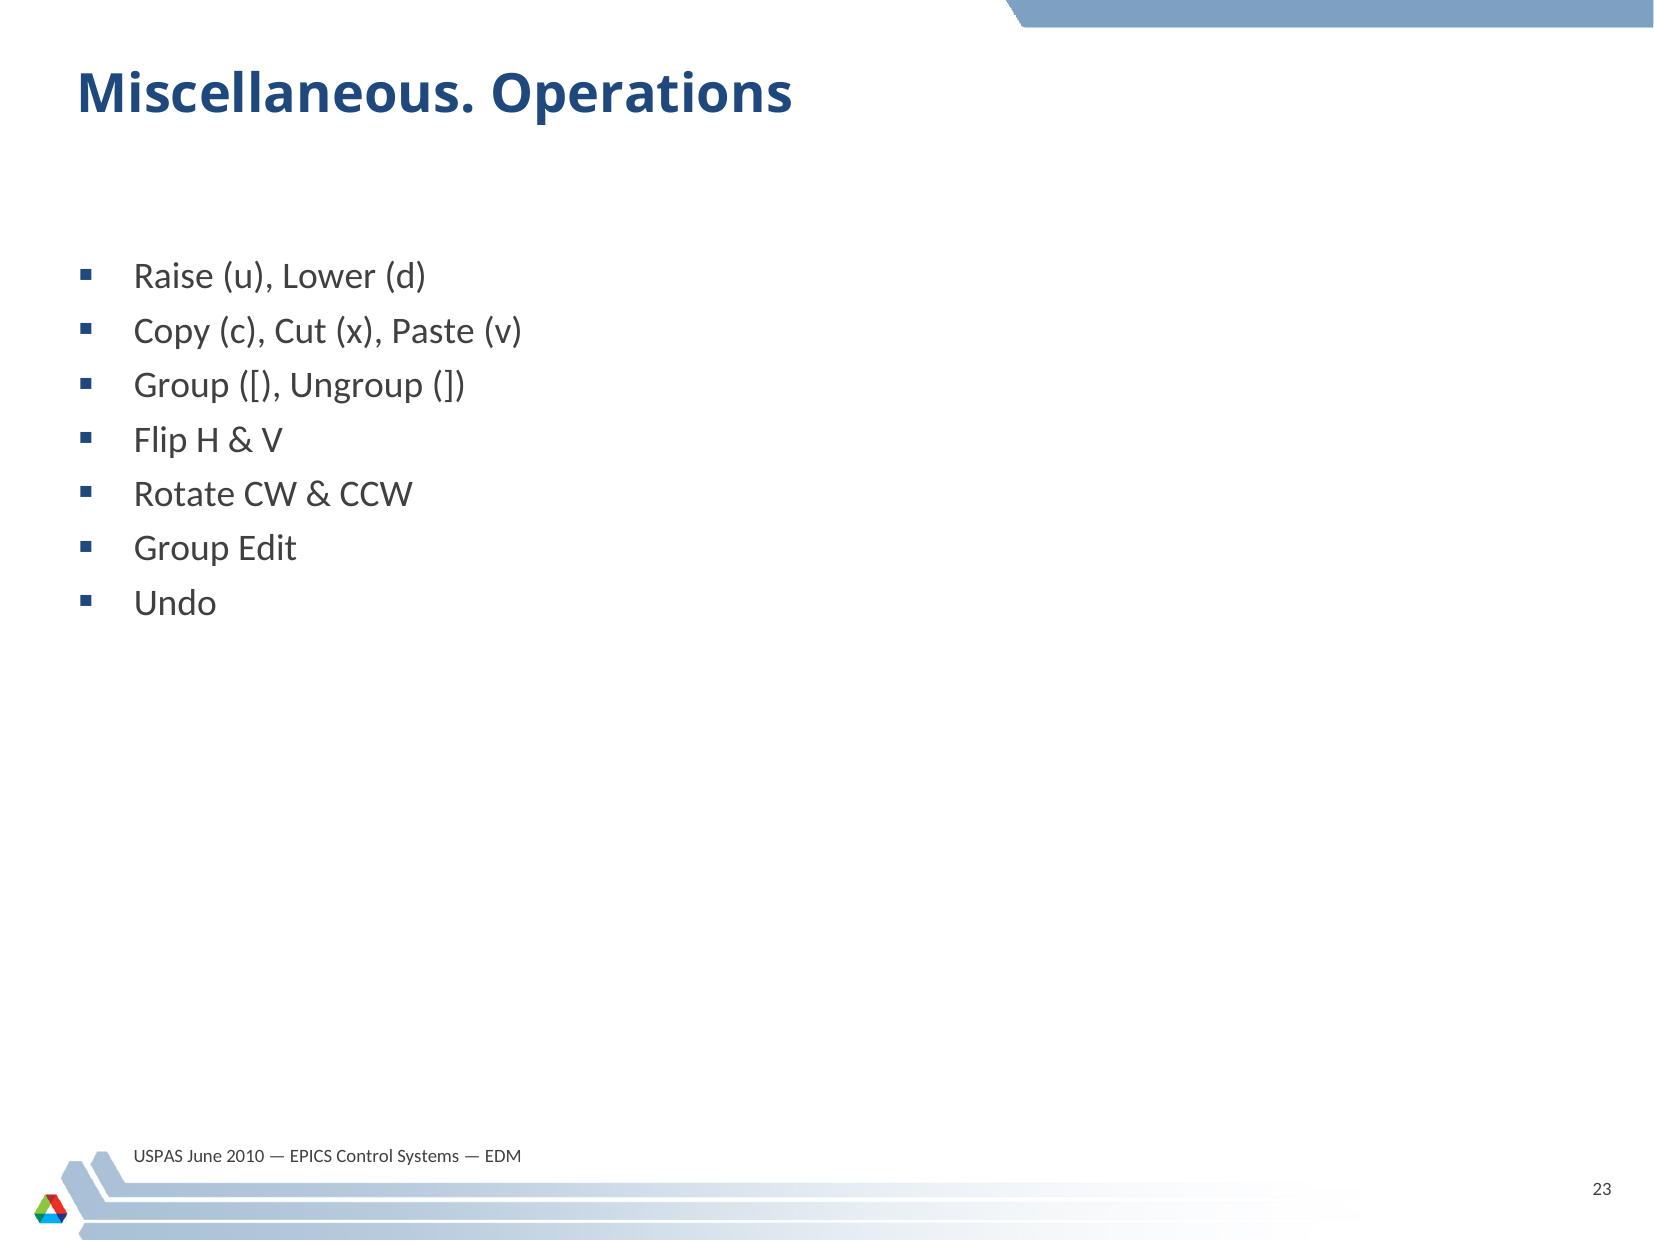

# Miscellaneous. Operations
Raise (u), Lower (d)
Copy (c), Cut (x), Paste (v)
Group ([), Ungroup (])
Flip H & V
Rotate CW & CCW
Group Edit
Undo
USPAS June 2010 — EPICS Control Systems — EDM
23